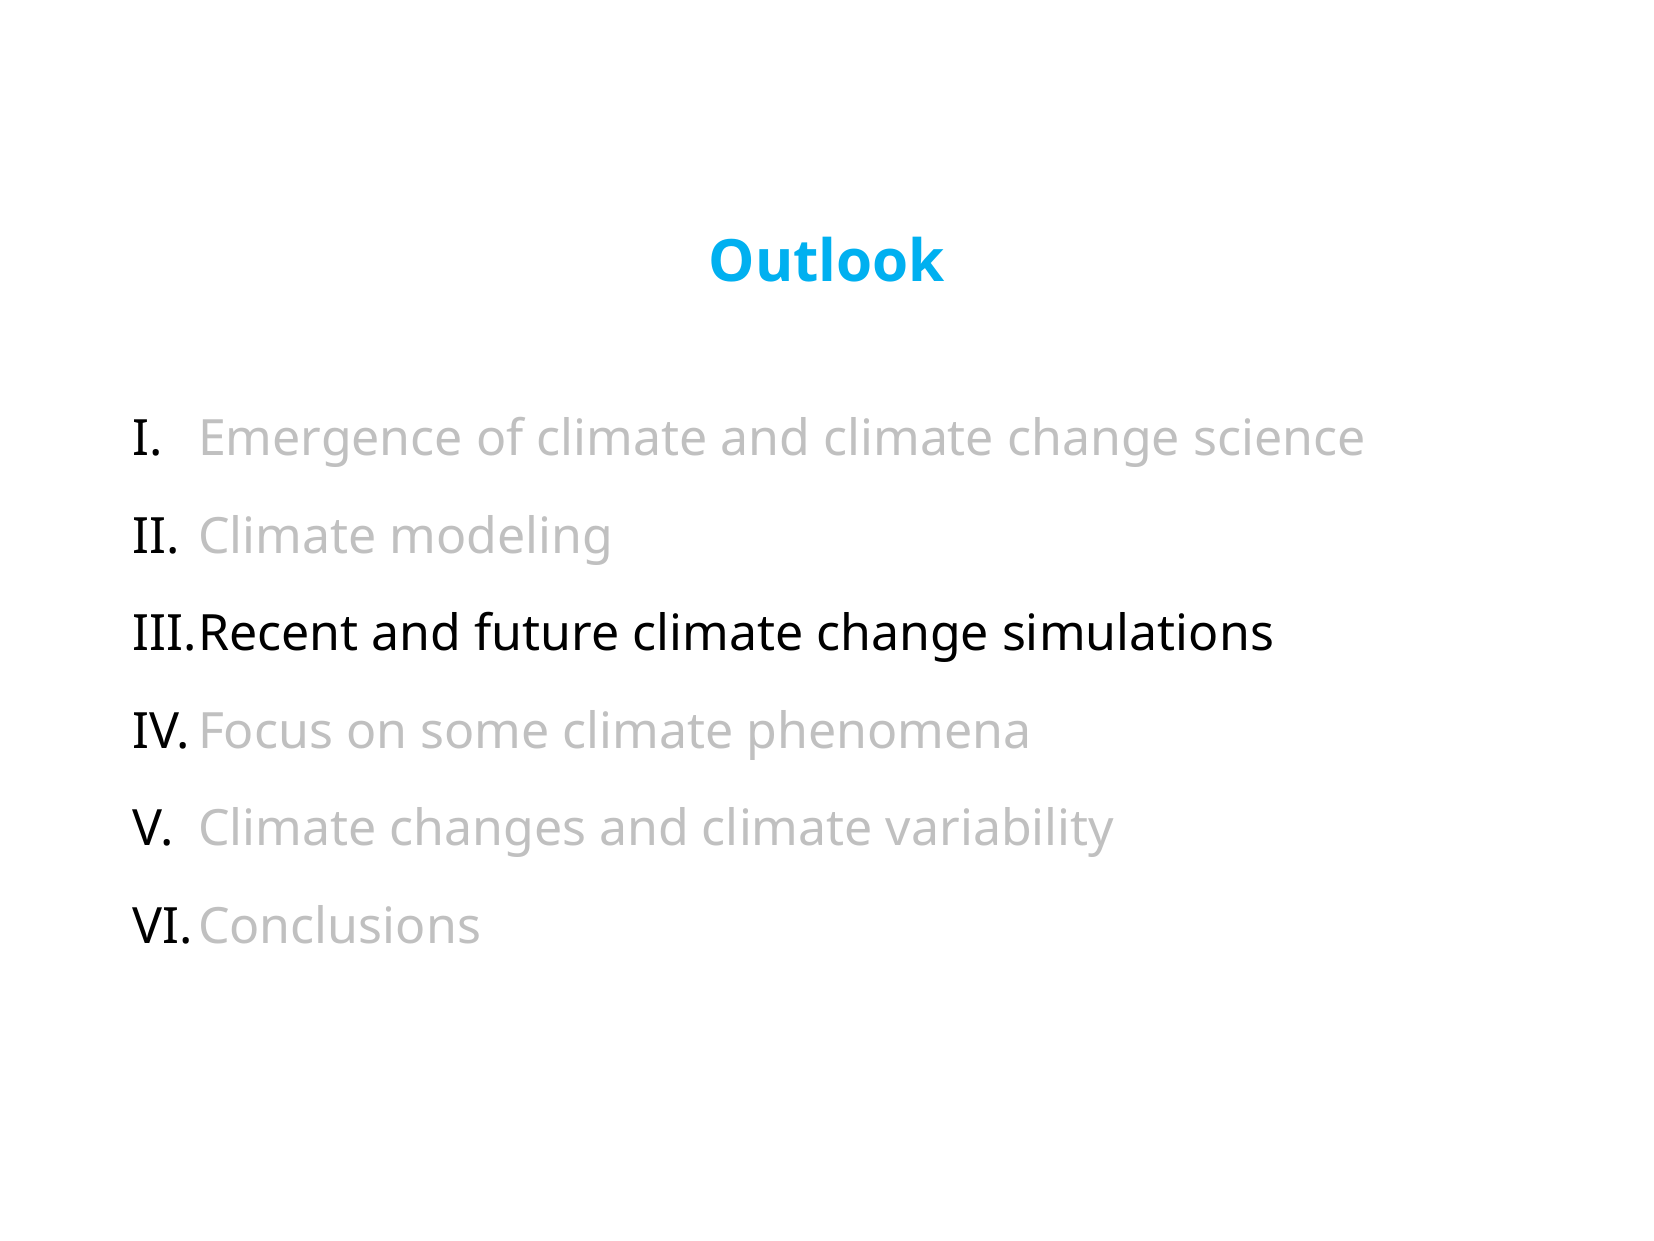

Outlook
Emergence of climate and climate change science
Climate modeling
Recent and future climate change simulations
Focus on some climate phenomena
Climate changes and climate variability
Conclusions